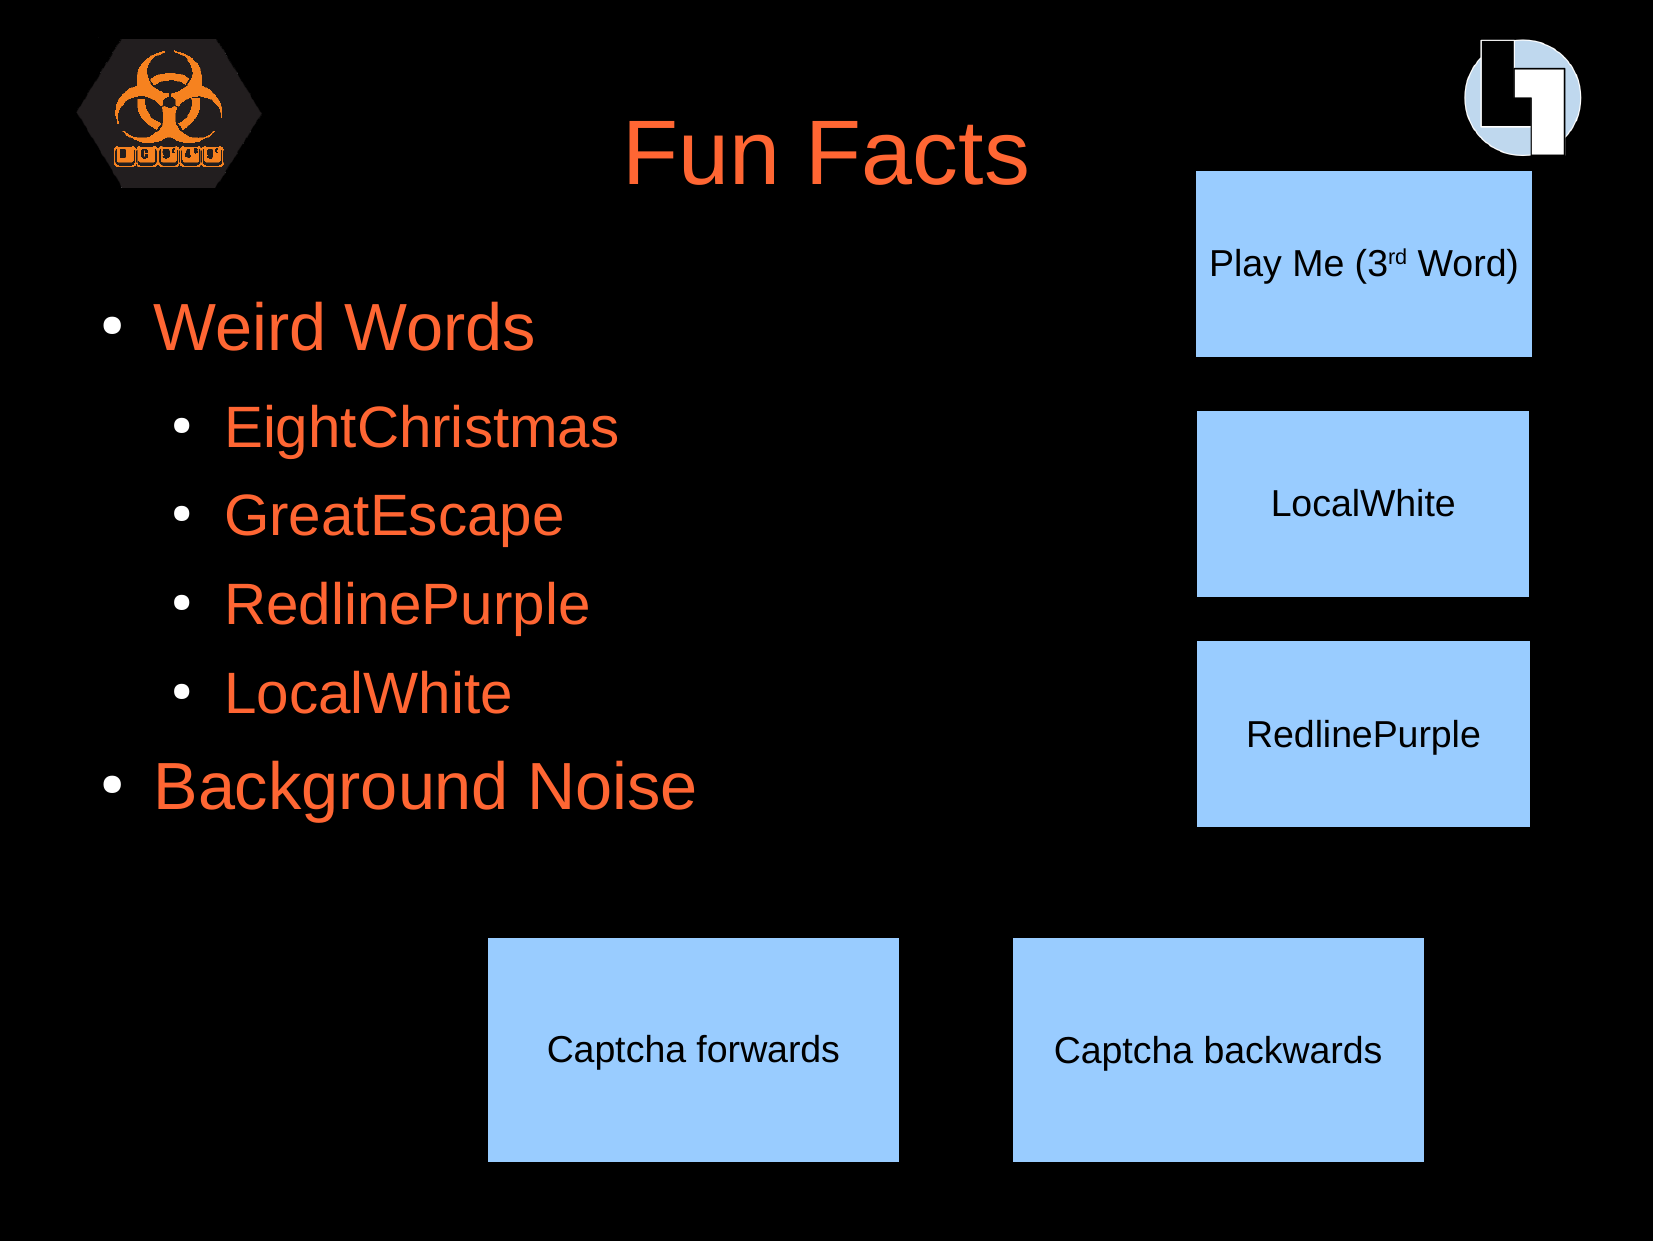

# Fun Facts
Play Me (3rd Word)
Weird Words
EightChristmas
GreatEscape
RedlinePurple
LocalWhite
Background Noise
LocalWhite
RedlinePurple
Captcha forwards
Captcha backwards